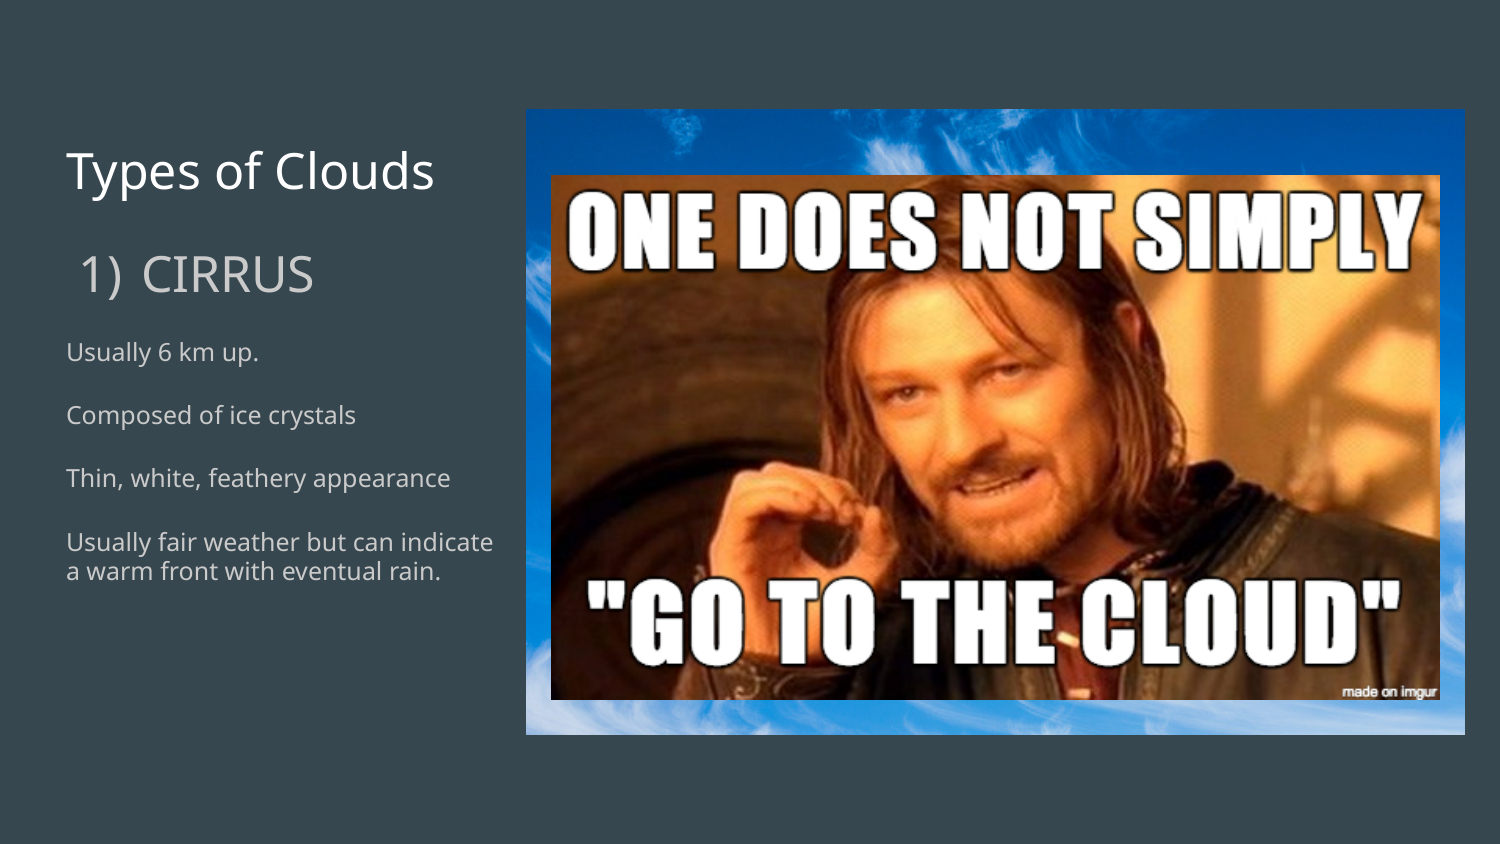

# Types of Clouds
CIRRUS
Usually 6 km up.
Composed of ice crystals
Thin, white, feathery appearance
Usually fair weather but can indicate a warm front with eventual rain.